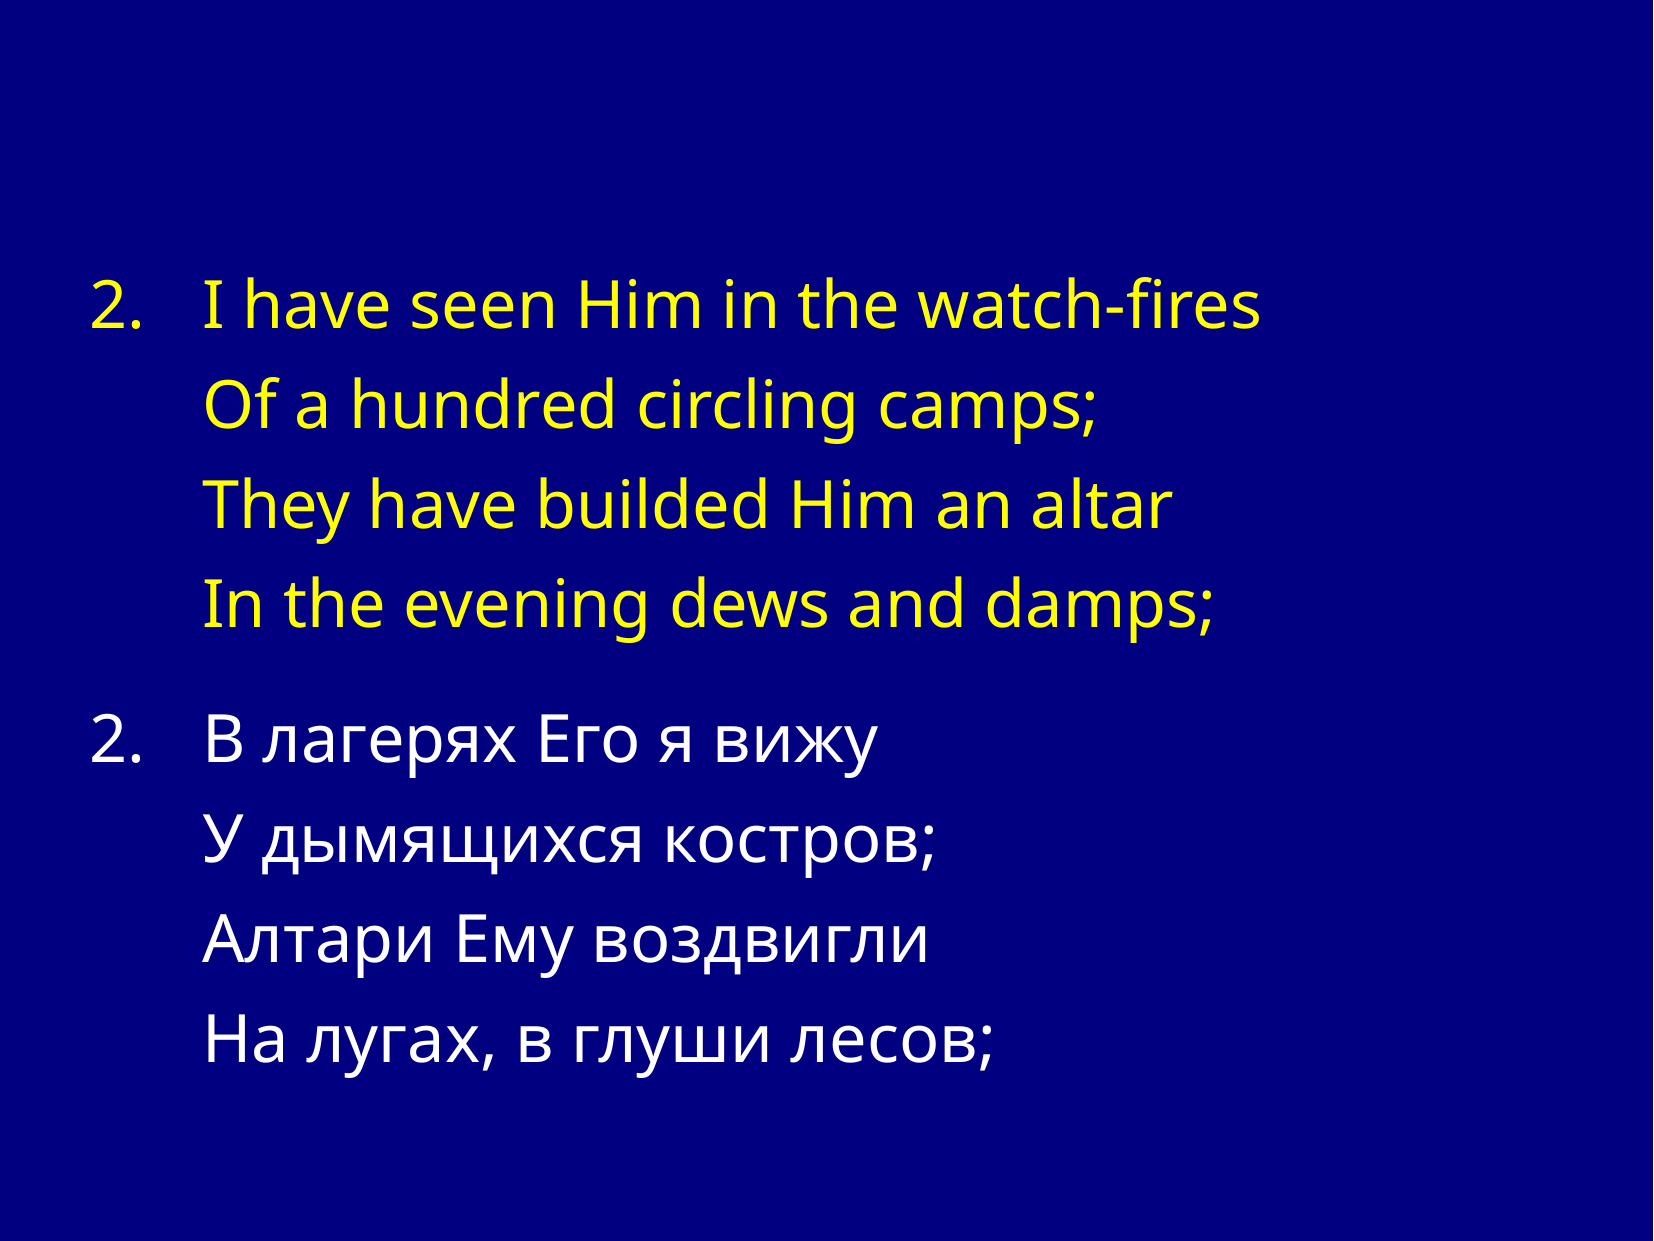

2.	I have seen Him in the watch-fires
	Of a hundred circling camps;
	They have builded Him an altar
	In the evening dews and damps;
2.	В лагерях Его я вижу
	У дымящихся костров;
	Алтари Ему воздвигли
	На лугах, в глуши лесов;